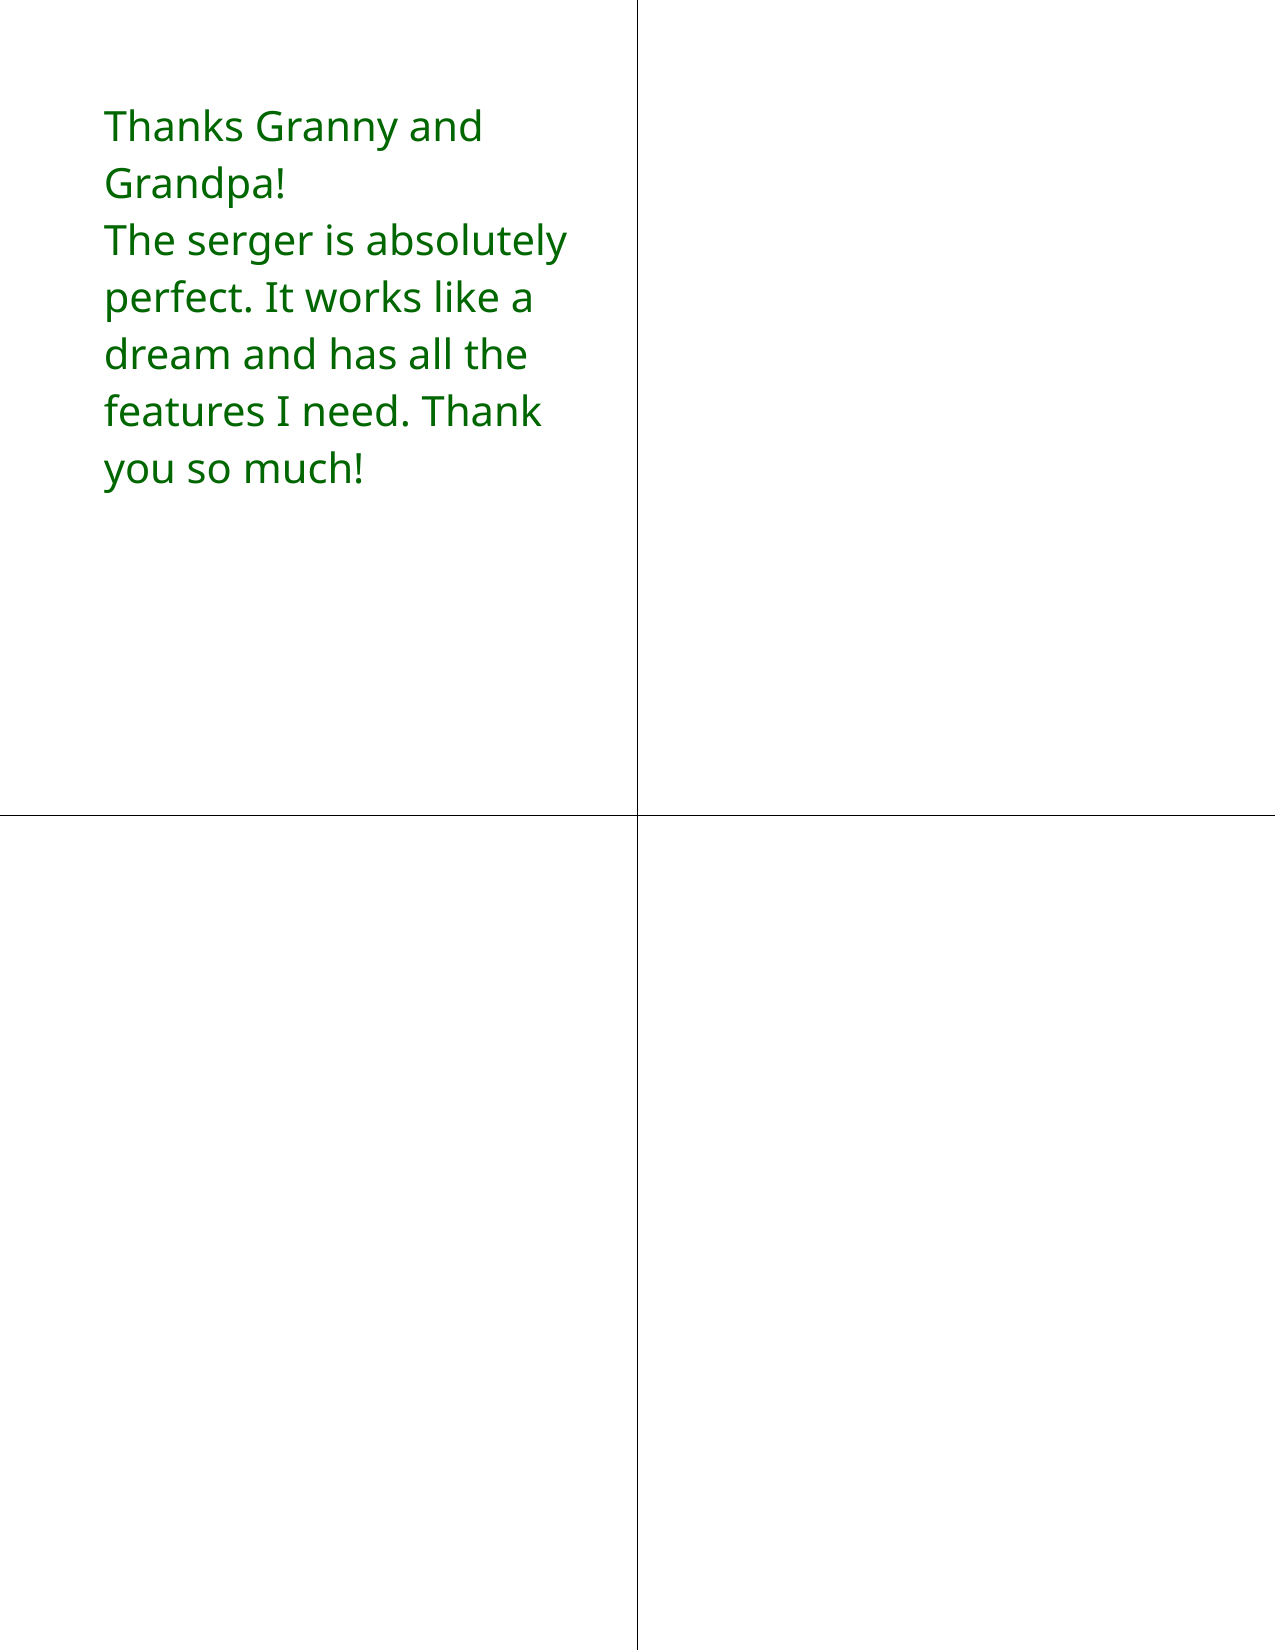

Thanks Granny and Grandpa!
The serger is absolutely perfect. It works like a dream and has all the features I need. Thank you so much!